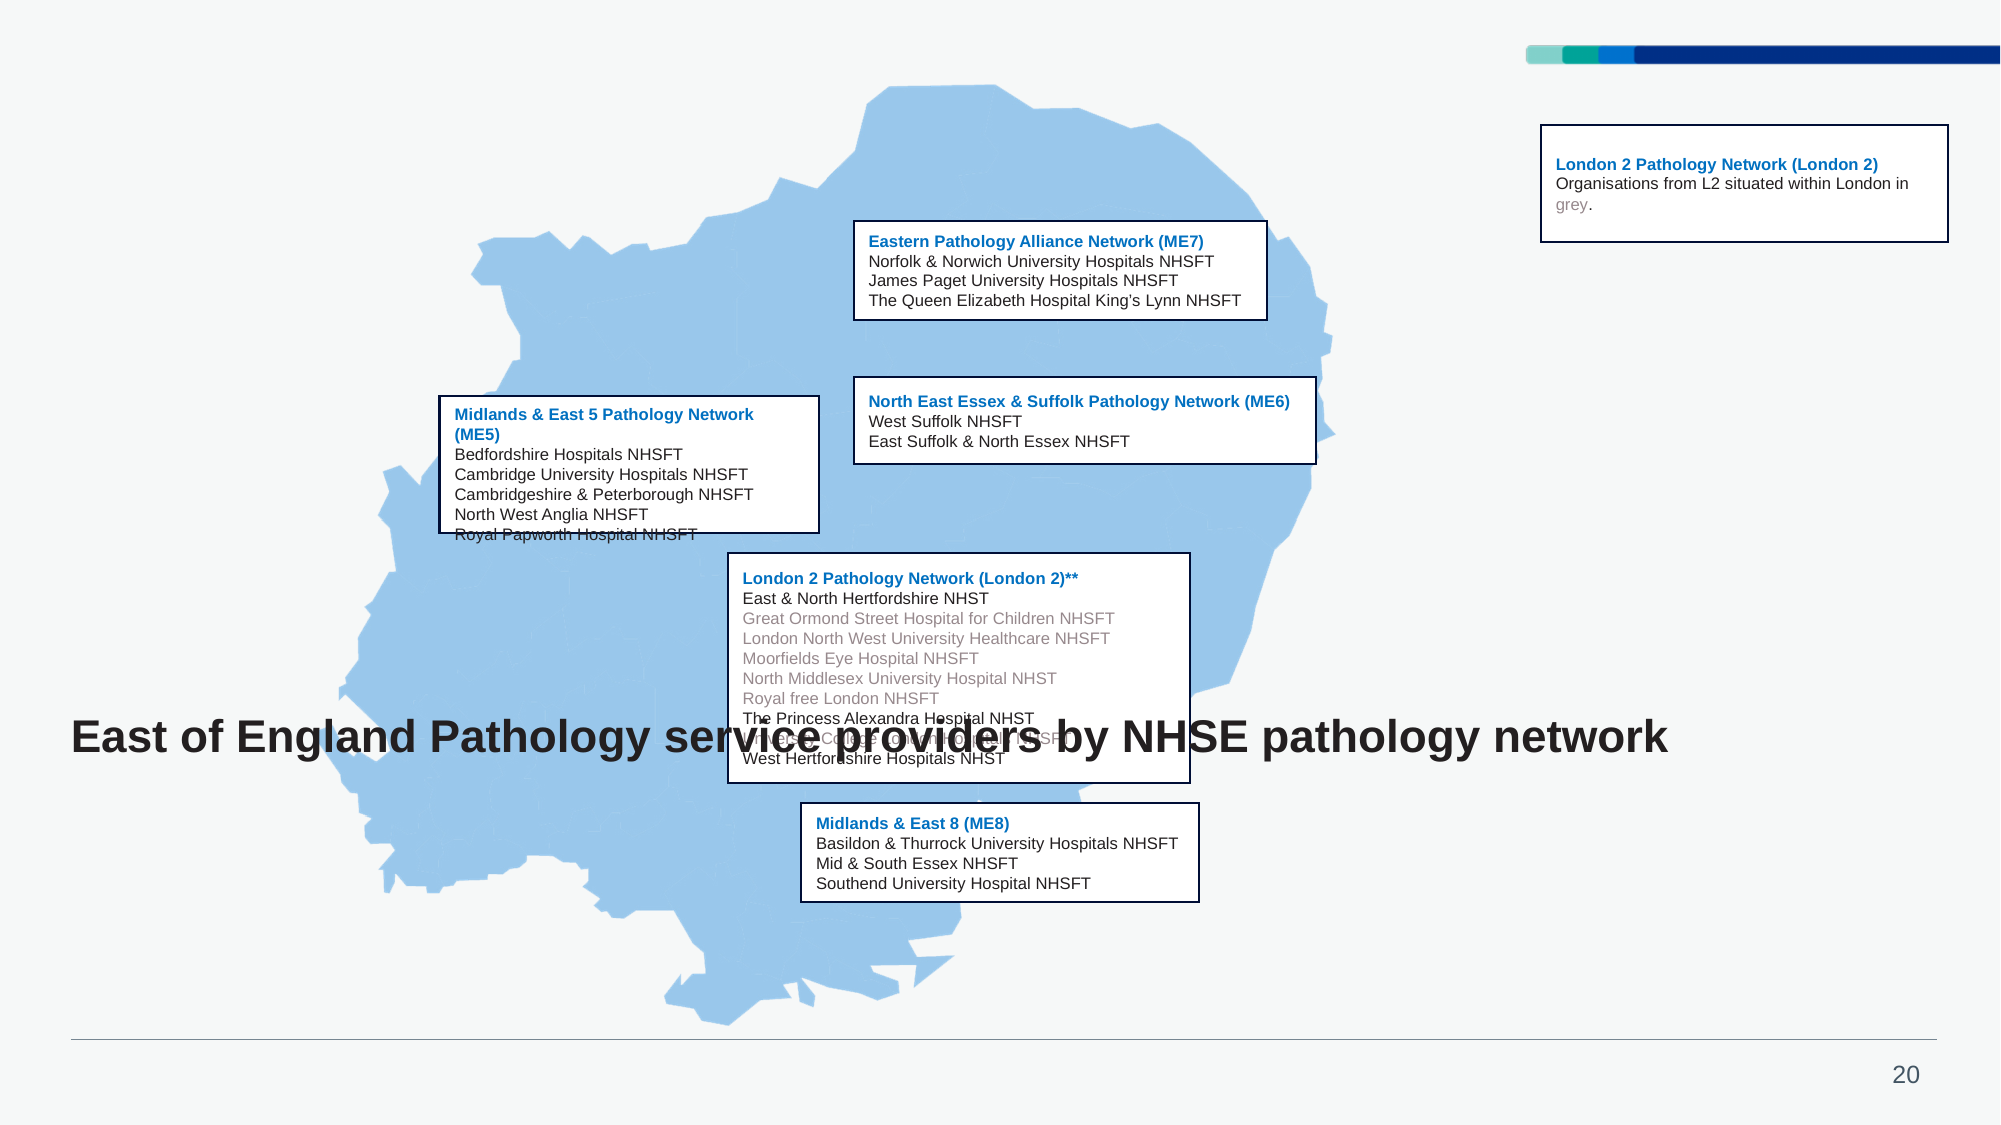

London 2 Pathology Network (London 2) Organisations from L2 situated within London in grey.
Eastern Pathology Alliance Network (ME7)
Norfolk & Norwich University Hospitals NHSFT
James Paget University Hospitals NHSFT
The Queen Elizabeth Hospital King’s Lynn NHSFT
North East Essex & Suffolk Pathology Network (ME6)
West Suffolk NHSFT
East Suffolk & North Essex NHSFT
Midlands & East 5 Pathology Network (ME5)
Bedfordshire Hospitals NHSFT
Cambridge University Hospitals NHSFT
Cambridgeshire & Peterborough NHSFT
North West Anglia NHSFT
Royal Papworth Hospital NHSFT
# East of England Pathology service providers by NHSE pathology network
London 2 Pathology Network (London 2)**
East & North Hertfordshire NHST
Great Ormond Street Hospital for Children NHSFT
London North West University Healthcare NHSFT
Moorfields Eye Hospital NHSFT
North Middlesex University Hospital NHST
Royal free London NHSFT
The Princess Alexandra Hospital NHST
University College London Hospitals NHSFT
West Hertfordshire Hospitals NHST
Midlands & East 8 (ME8)
Basildon & Thurrock University Hospitals NHSFT
Mid & South Essex NHSFT
Southend University Hospital NHSFT